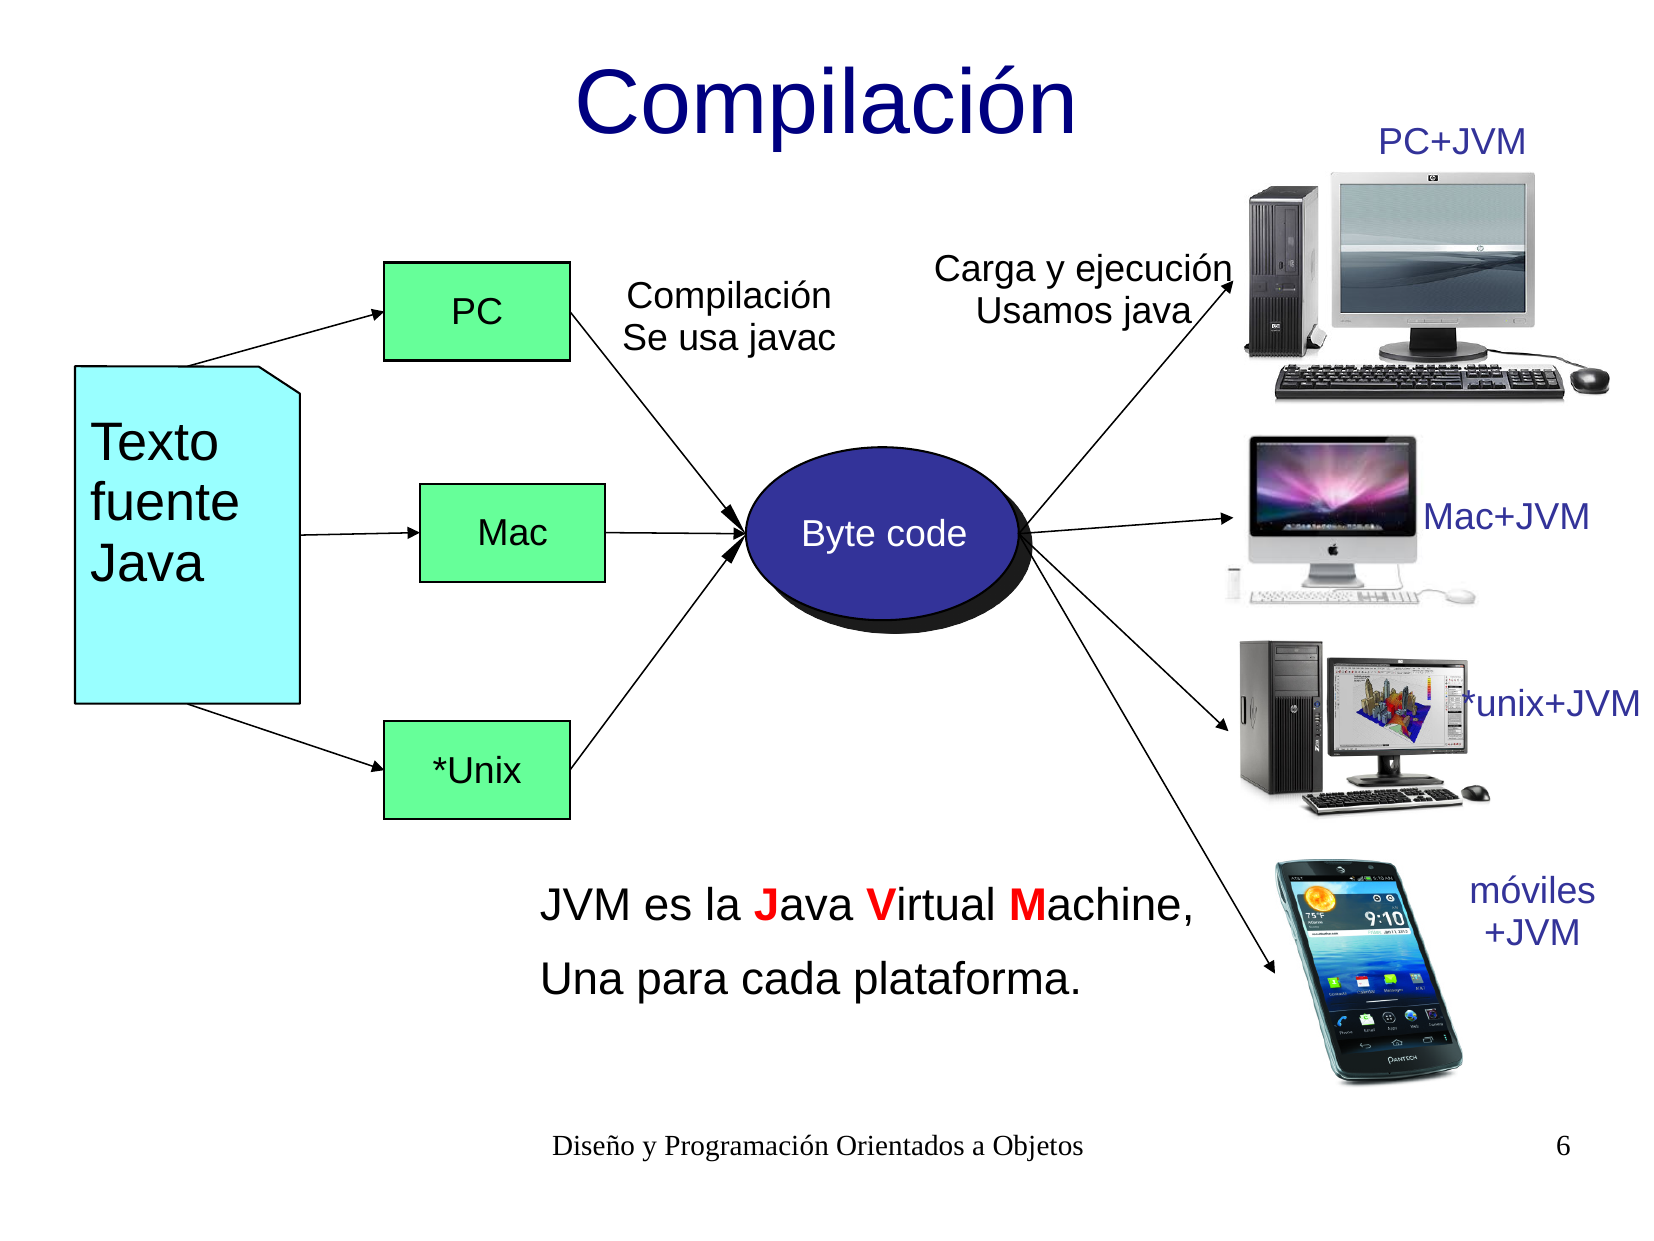

# Compilación
PC+JVM
Carga y ejecución
Usamos java
PC
Compilación
Se usa javac
Texto fuente Java
Byte code
Mac
Mac+JVM
*unix+JVM
*Unix
móviles
+JVM
JVM es la Java Virtual Machine,
Una para cada plataforma.
Diseño y programación Orientados a Objetos
6